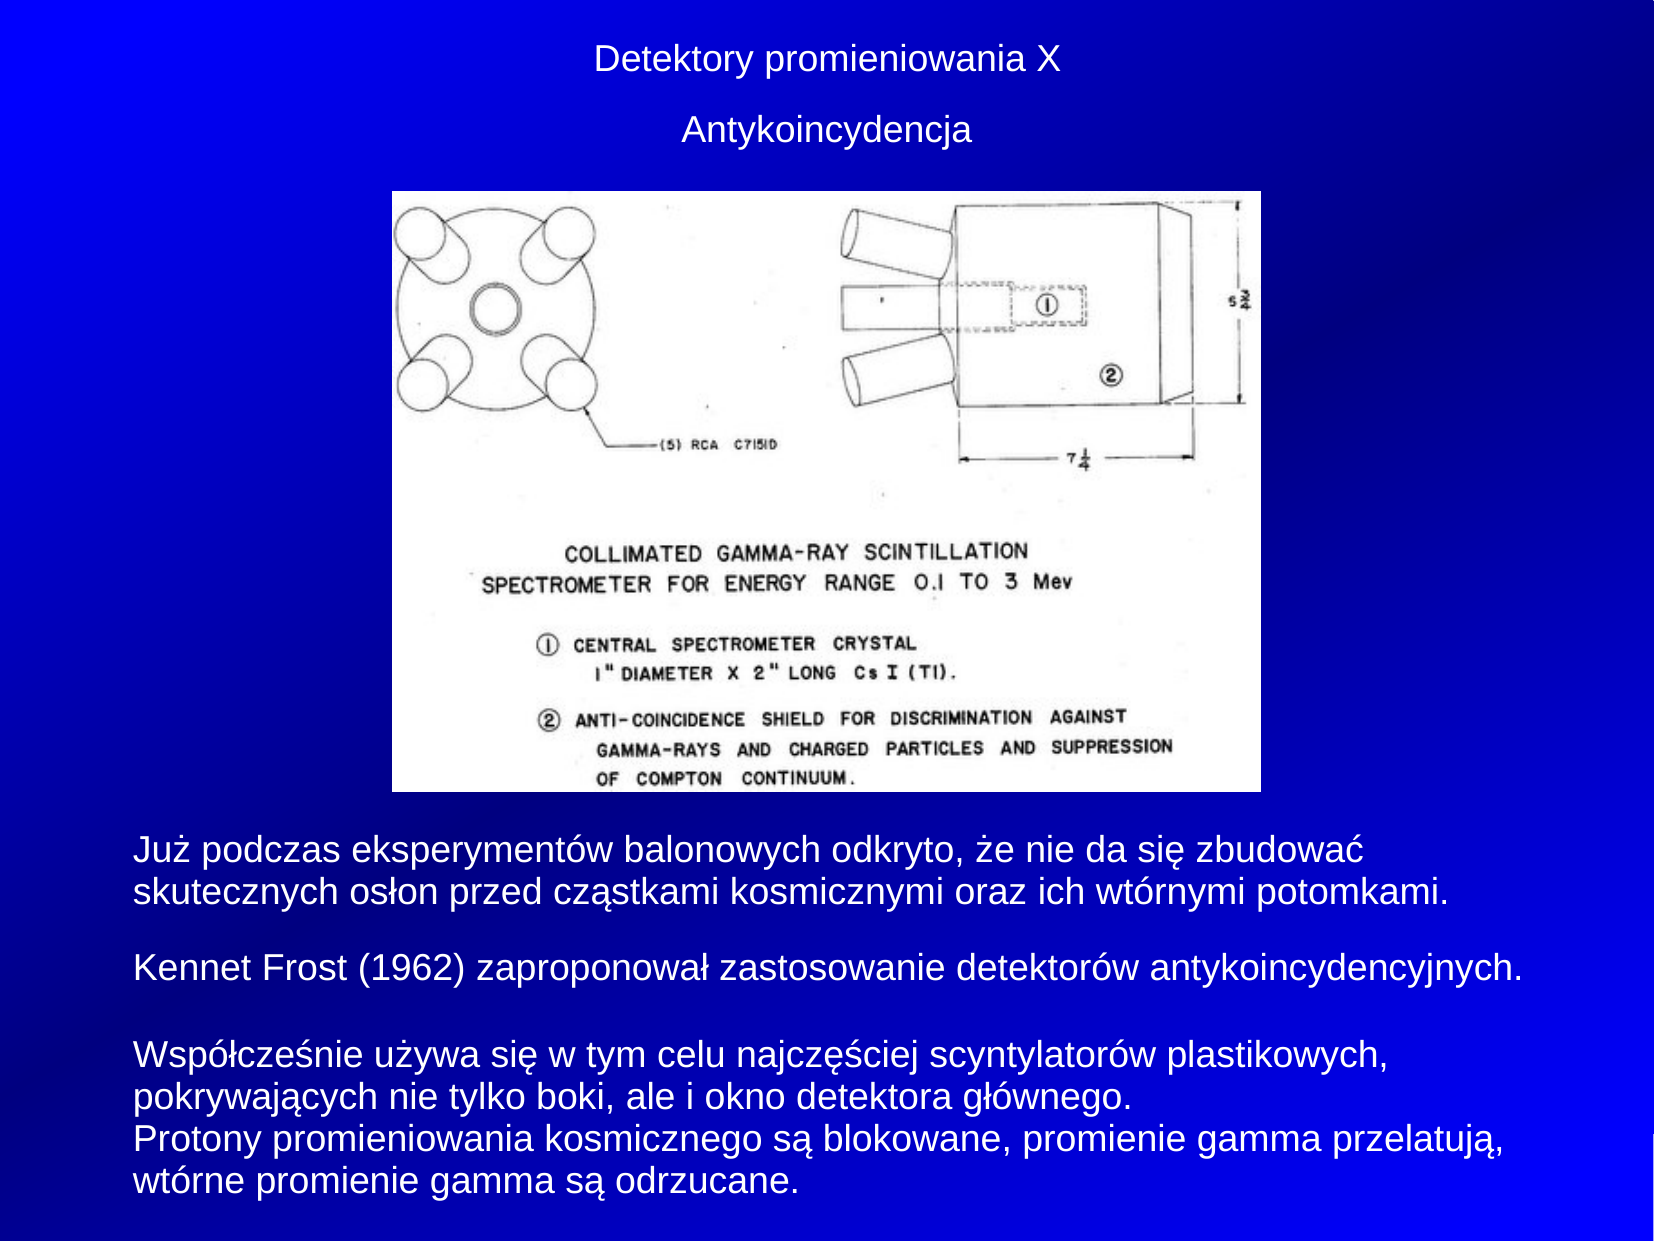

Detektory promieniowania X
Antykoincydencja
Już podczas eksperymentów balonowych odkryto, że nie da się zbudować
skutecznych osłon przed cząstkami kosmicznymi oraz ich wtórnymi potomkami.
Kennet Frost (1962) zaproponował zastosowanie detektorów antykoincydencyjnych.
Współcześnie używa się w tym celu najczęściej scyntylatorów plastikowych,
pokrywających nie tylko boki, ale i okno detektora głównego.
Protony promieniowania kosmicznego są blokowane, promienie gamma przelatują,
wtórne promienie gamma są odrzucane.